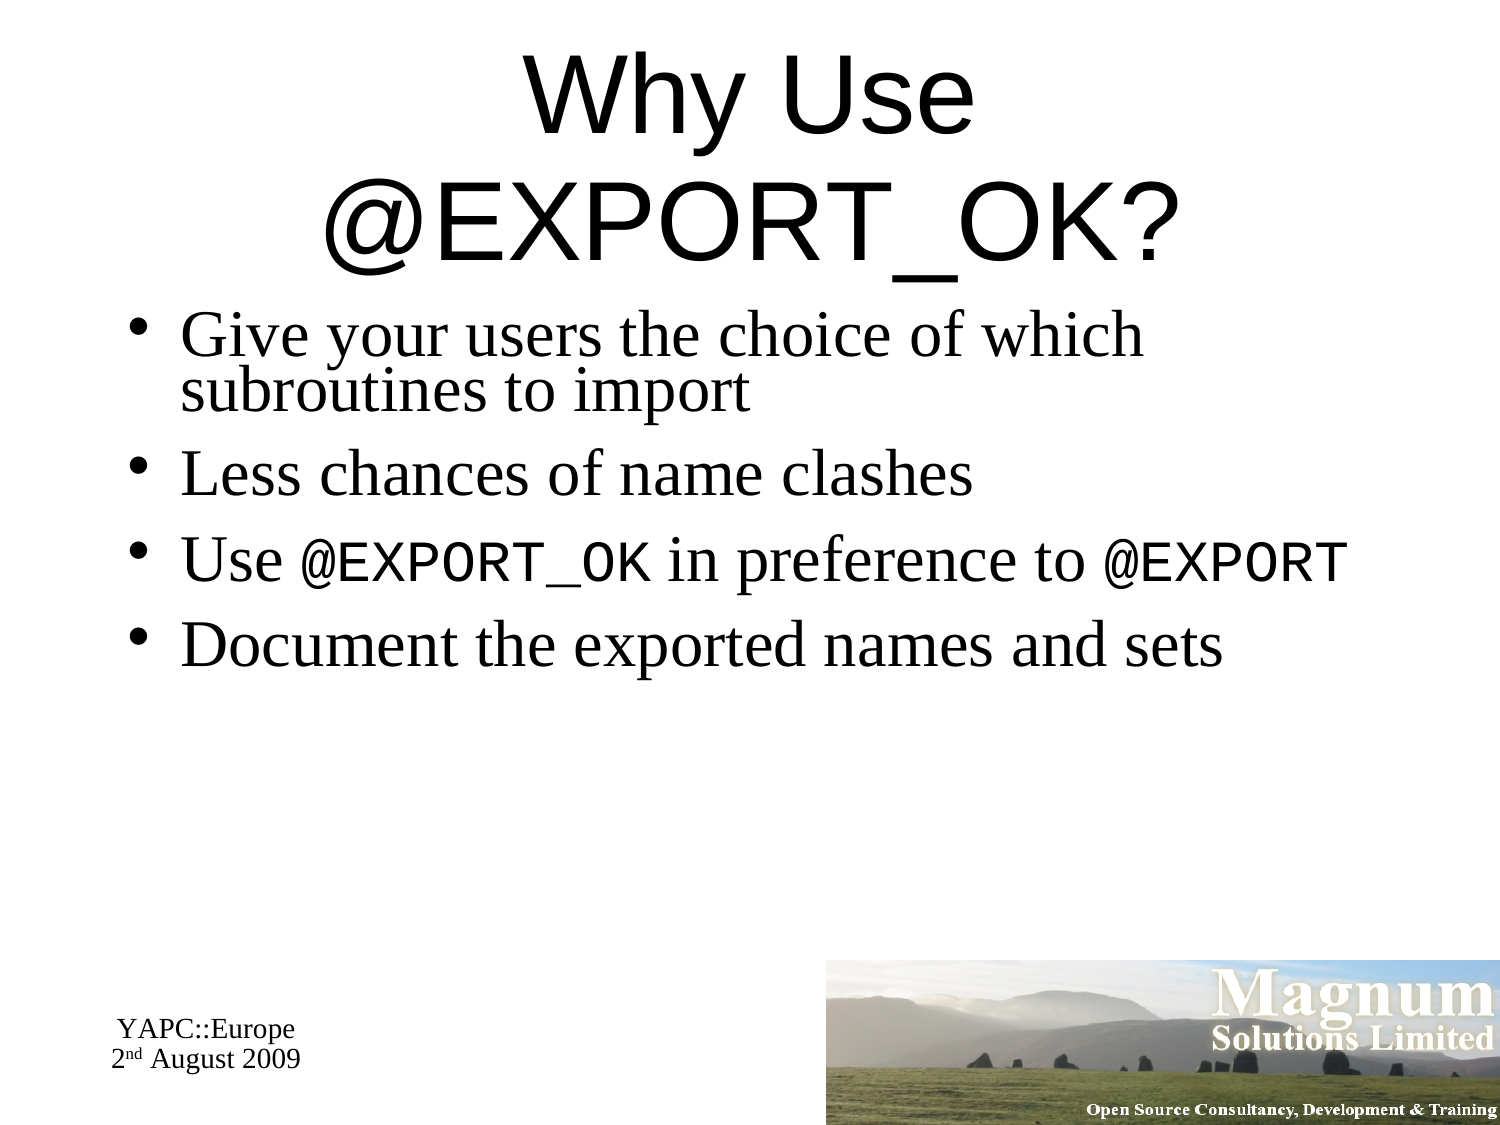

# Why Use @EXPORT_OK?
Give your users the choice of which subroutines to import
Less chances of name clashes
Use @EXPORT_OK in preference to @EXPORT
Document the exported names and sets
66